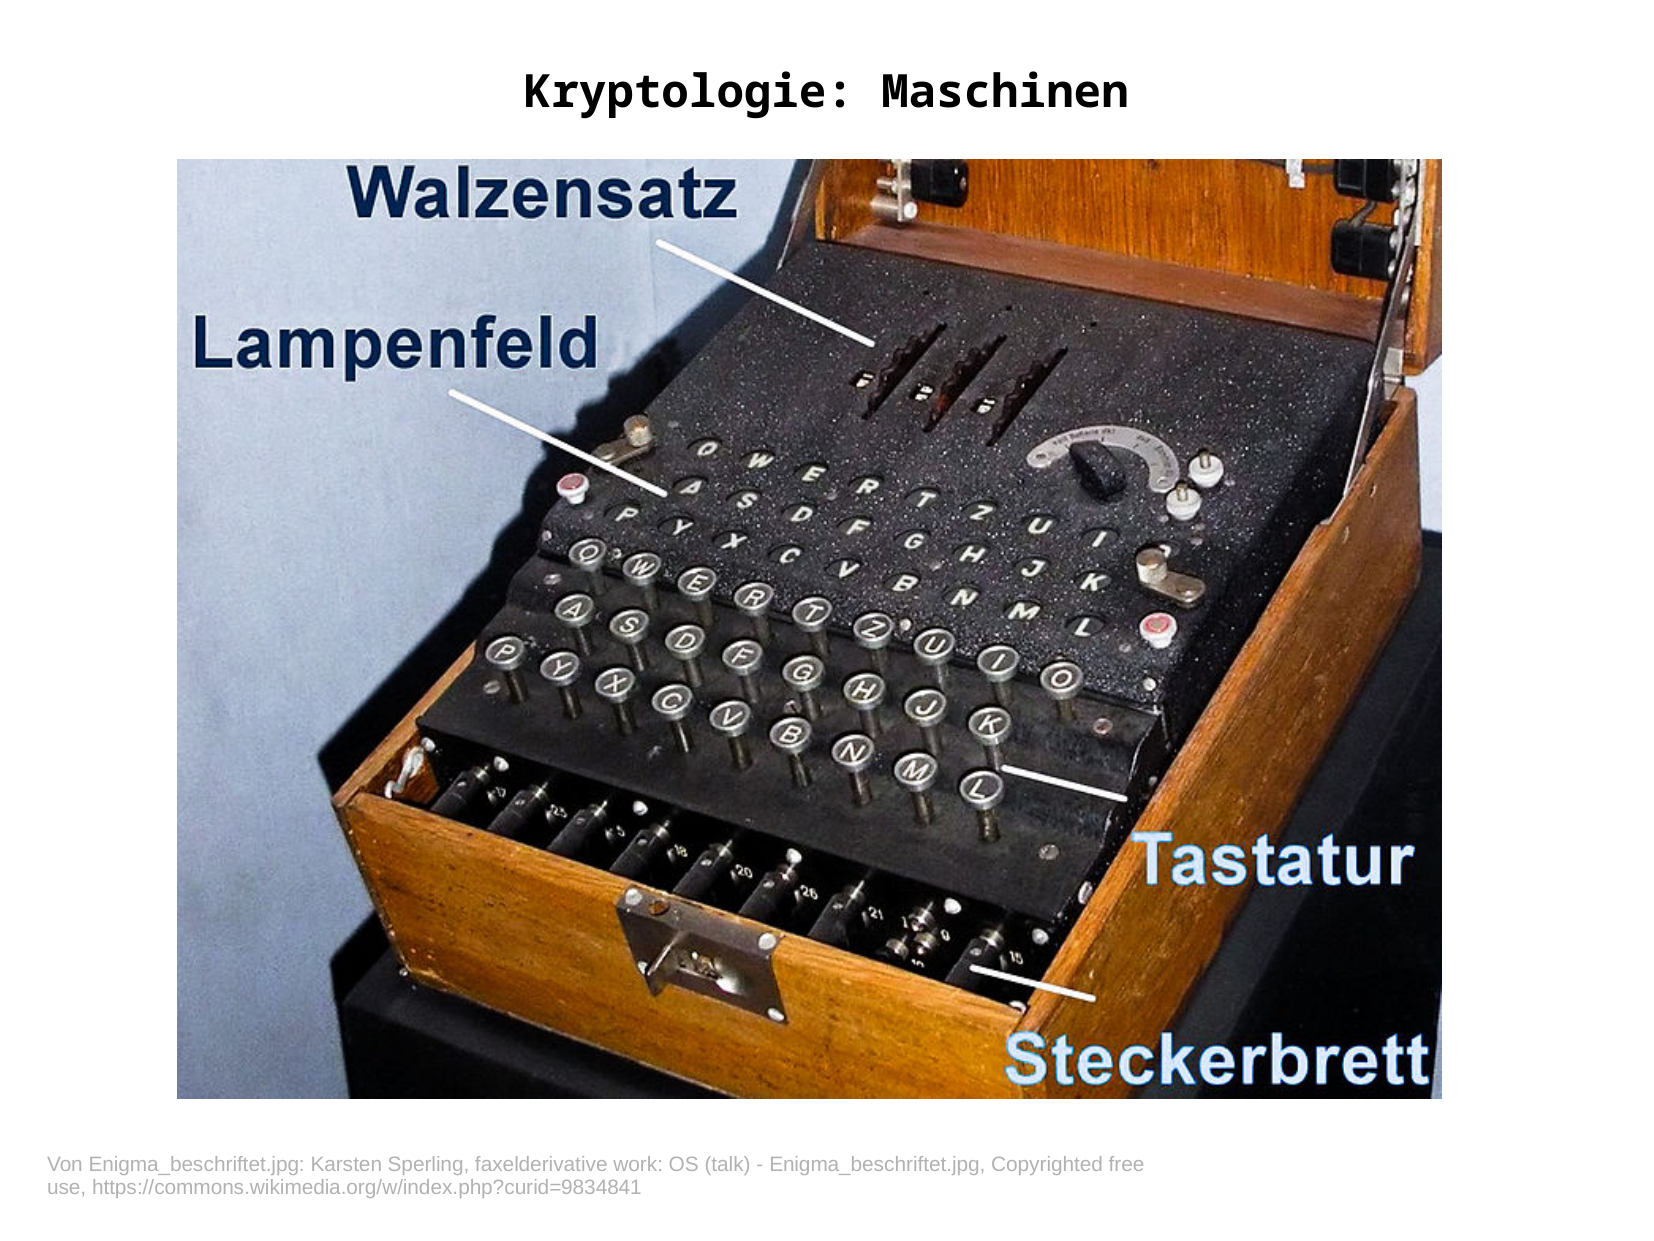

# Kryptologie: Maschinen
Von Enigma_beschriftet.jpg: Karsten Sperling, faxelderivative work: OS (talk) - Enigma_beschriftet.jpg, Copyrighted free use, https://commons.wikimedia.org/w/index.php?curid=9834841